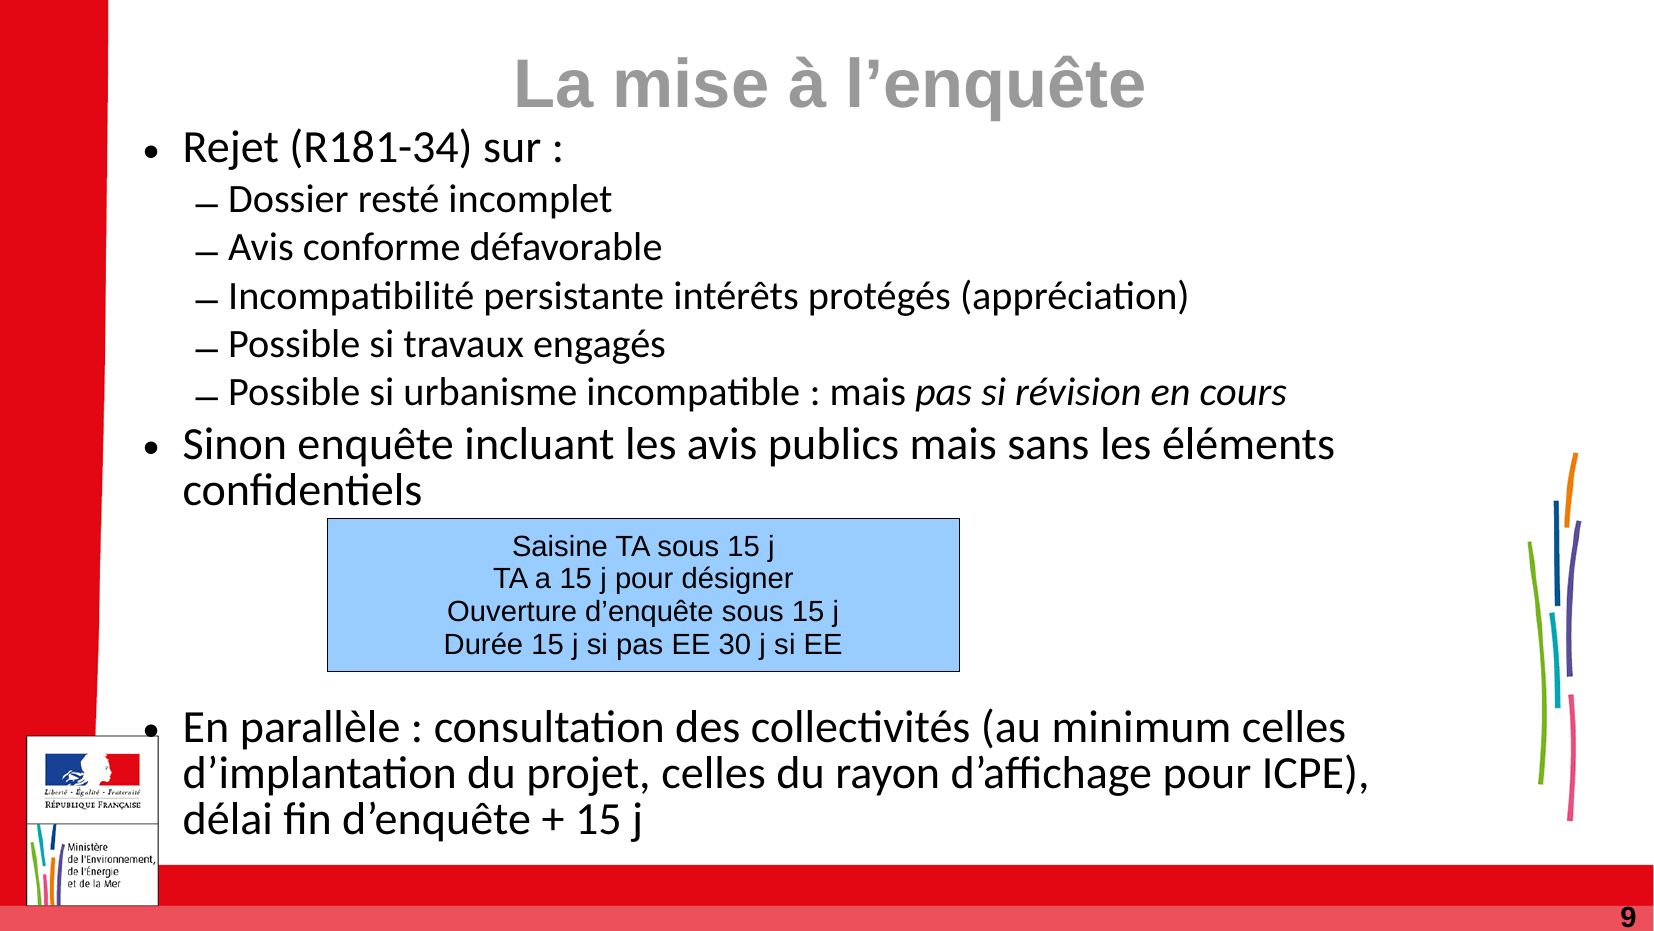

# La mise à l’enquête
Rejet (R181-34) sur :
Dossier resté incomplet
Avis conforme défavorable
Incompatibilité persistante intérêts protégés (appréciation)
Possible si travaux engagés
Possible si urbanisme incompatible : mais pas si révision en cours
Sinon enquête incluant les avis publics mais sans les éléments confidentiels
En parallèle : consultation des collectivités (au minimum celles d’implantation du projet, celles du rayon d’affichage pour ICPE), délai fin d’enquête + 15 j
Saisine TA sous 15 j
TA a 15 j pour désigner
Ouverture d’enquête sous 15 j
Durée 15 j si pas EE 30 j si EE
9